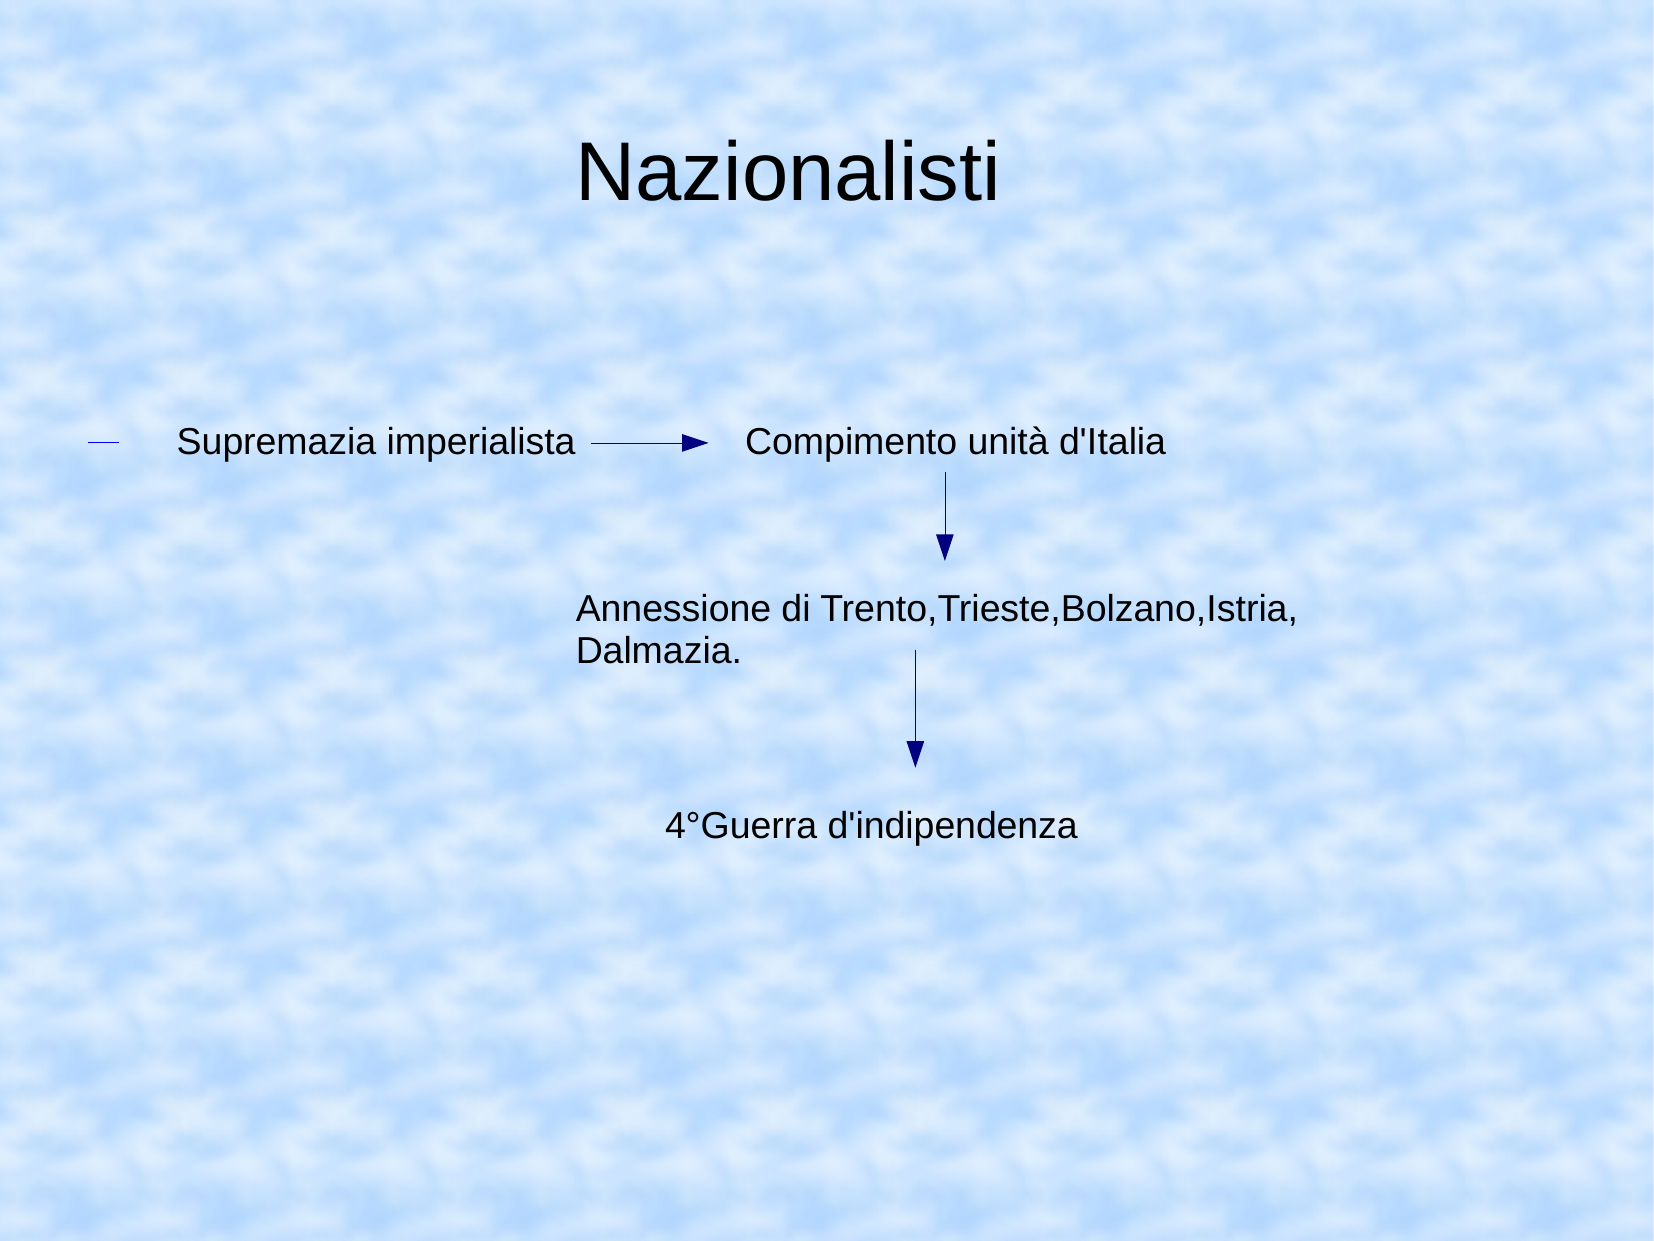

Nazionalisti
Supremazia imperialista
Compimento unità d'Italia
Annessione di Trento,Trieste,Bolzano,Istria,
Dalmazia.
4°Guerra d'indipendenza